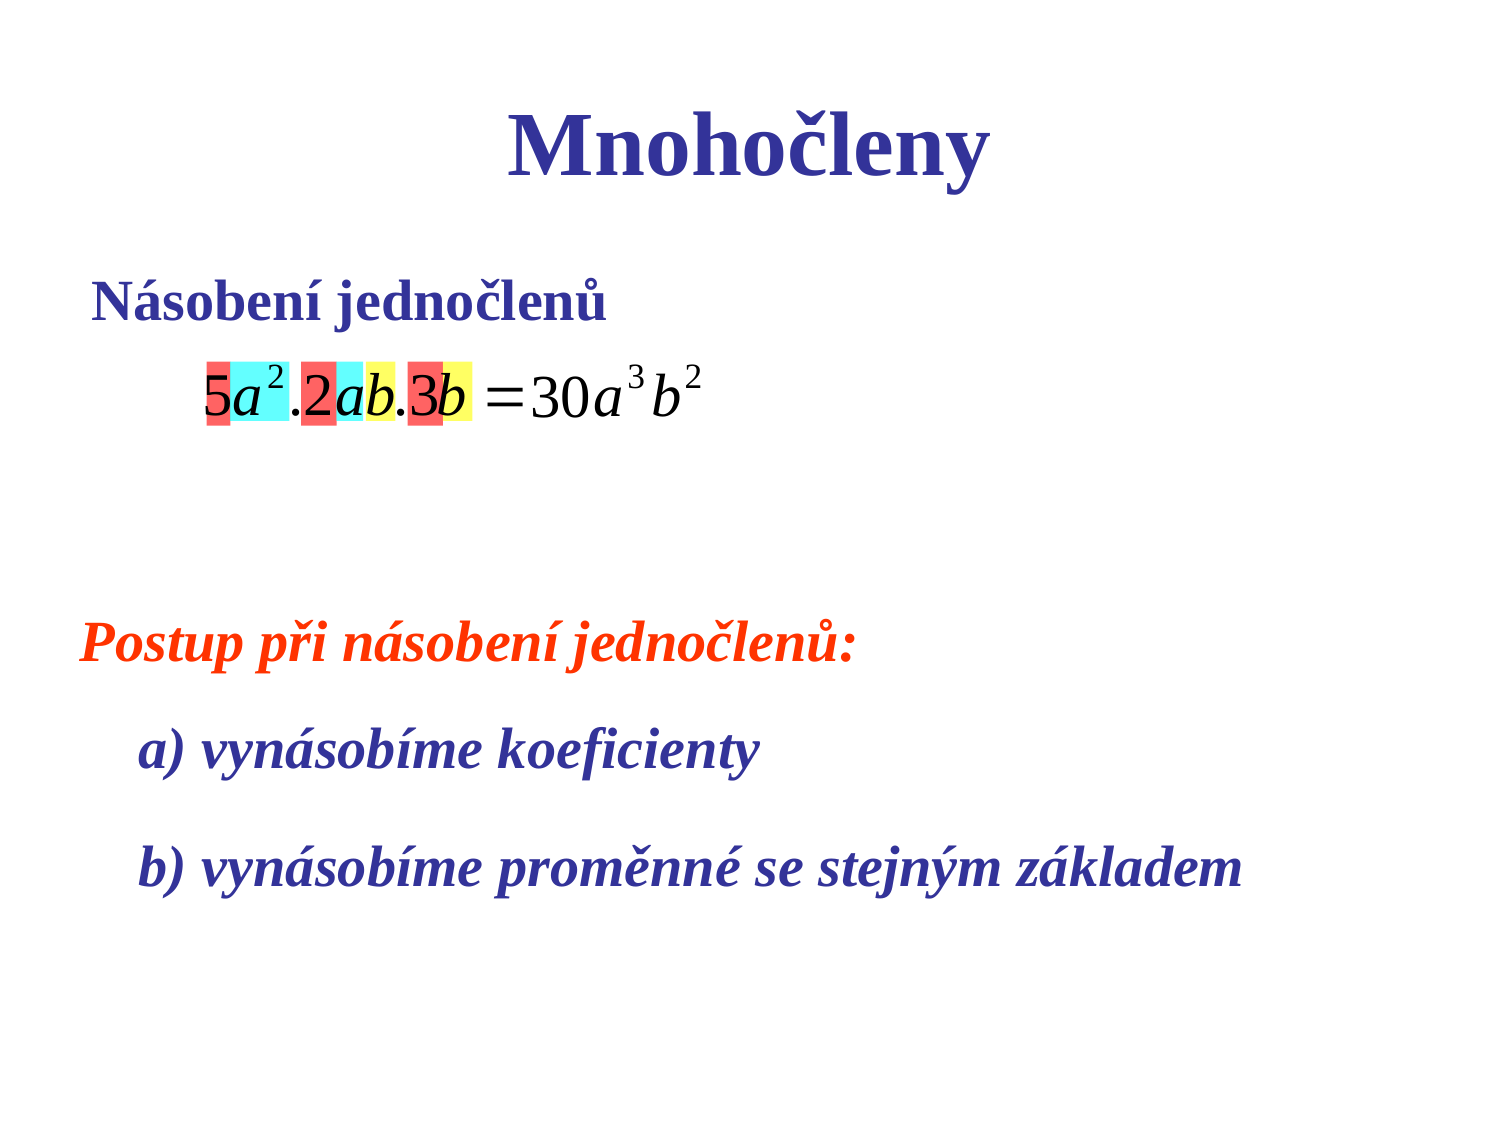

# Mnohočleny
Násobení jednočlenů
Postup při násobení jednočlenů:
a) vynásobíme koeficienty
b) vynásobíme proměnné se stejným základem